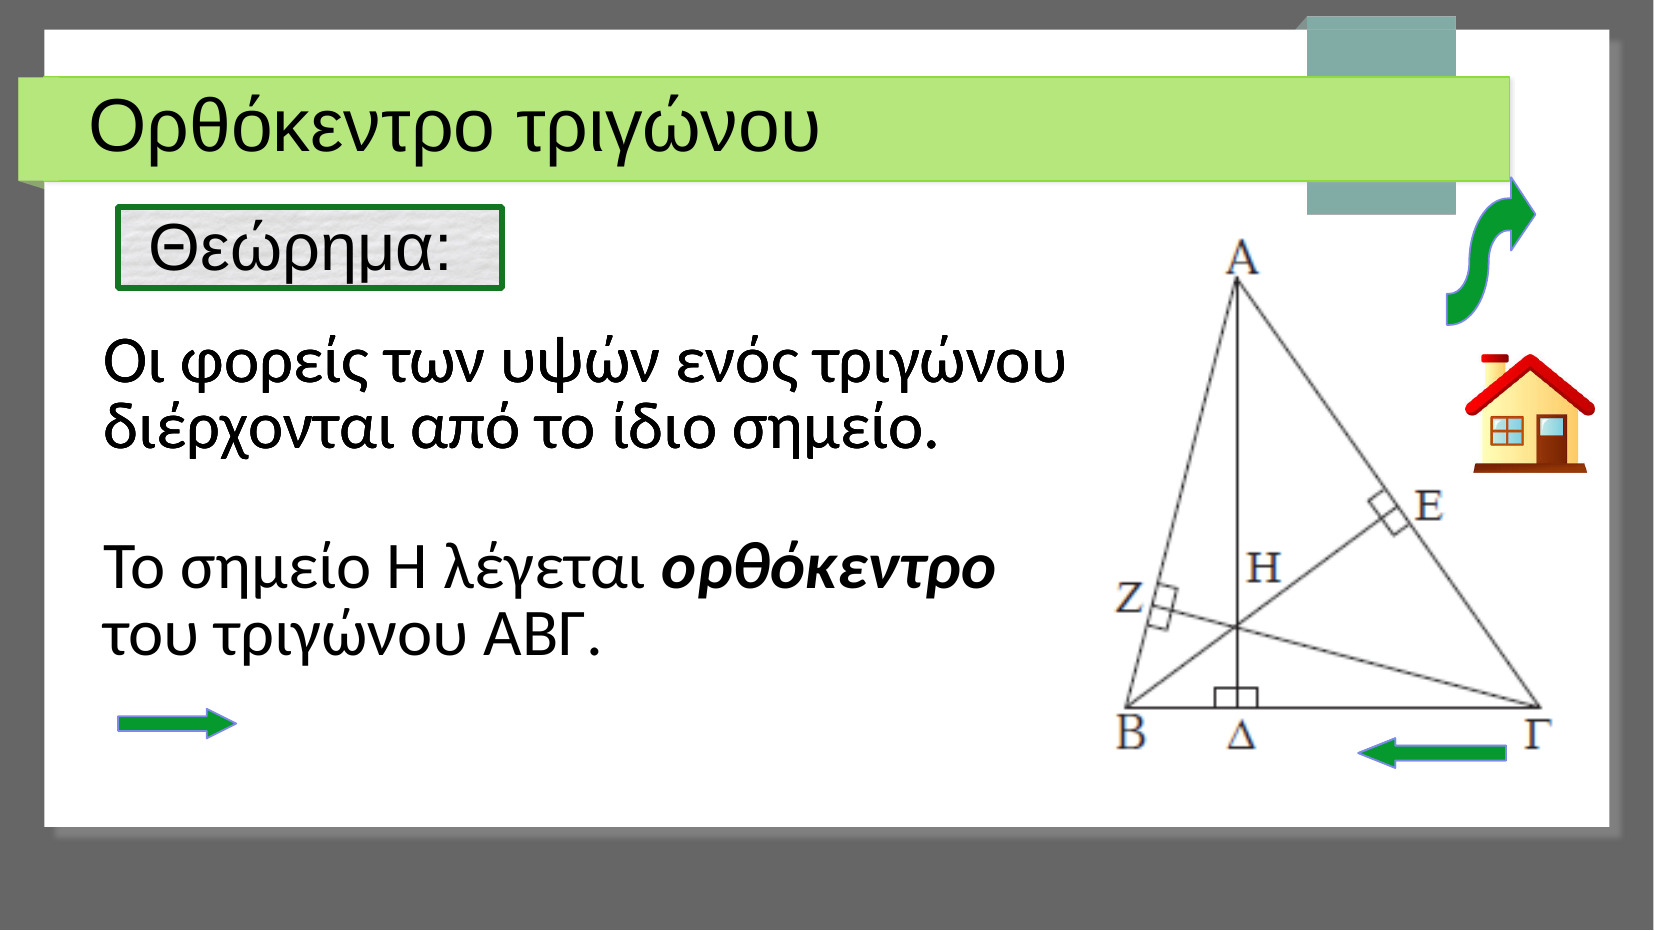

# Ορθόκεντρο τριγώνου
Θεώρημα:
Οι φορείς των υψών ενός τριγώνου διέρχονται από το ίδιο σημείο.
Οι φορείς των υψών ενός τριγώνου διέρχονται από το ίδιο σημείο.
Οι φορείς των υψών ενός τριγώνου διέρχονται από το ίδιο σημείο.
Το σημείο Η λέγεται ορθόκεντρο του τριγώνου ΑΒΓ.